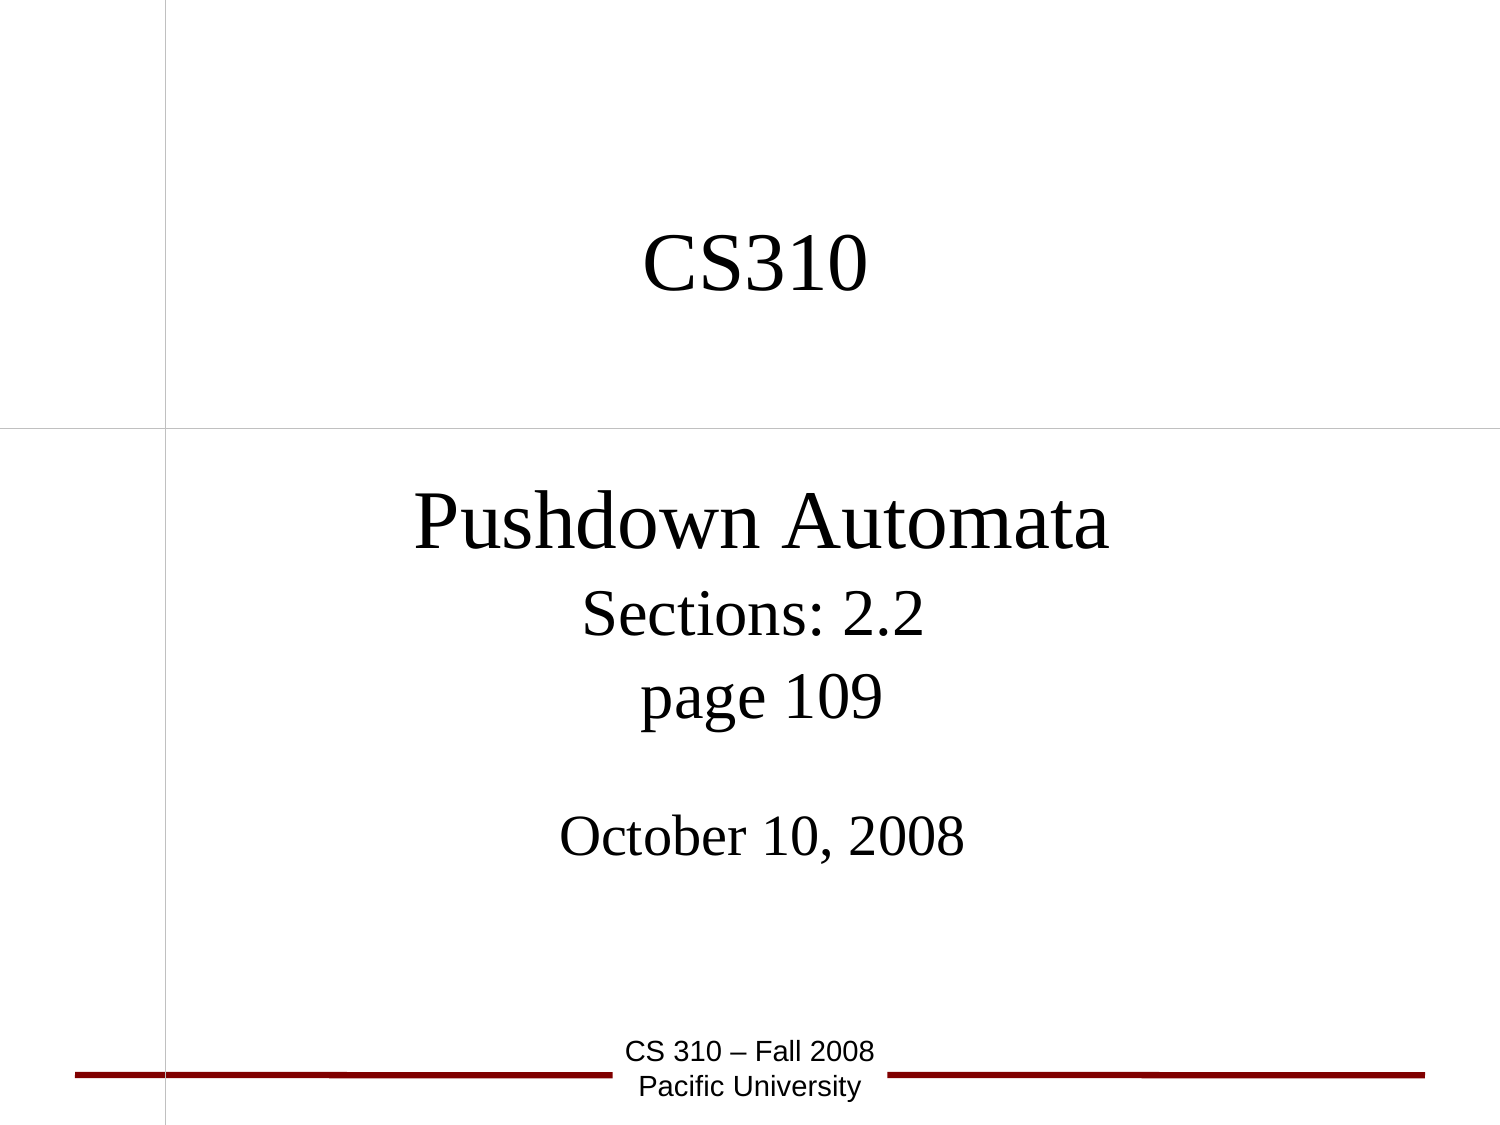

# CS310
Pushdown Automata
Sections: 2.2
page 109
October 10, 2008